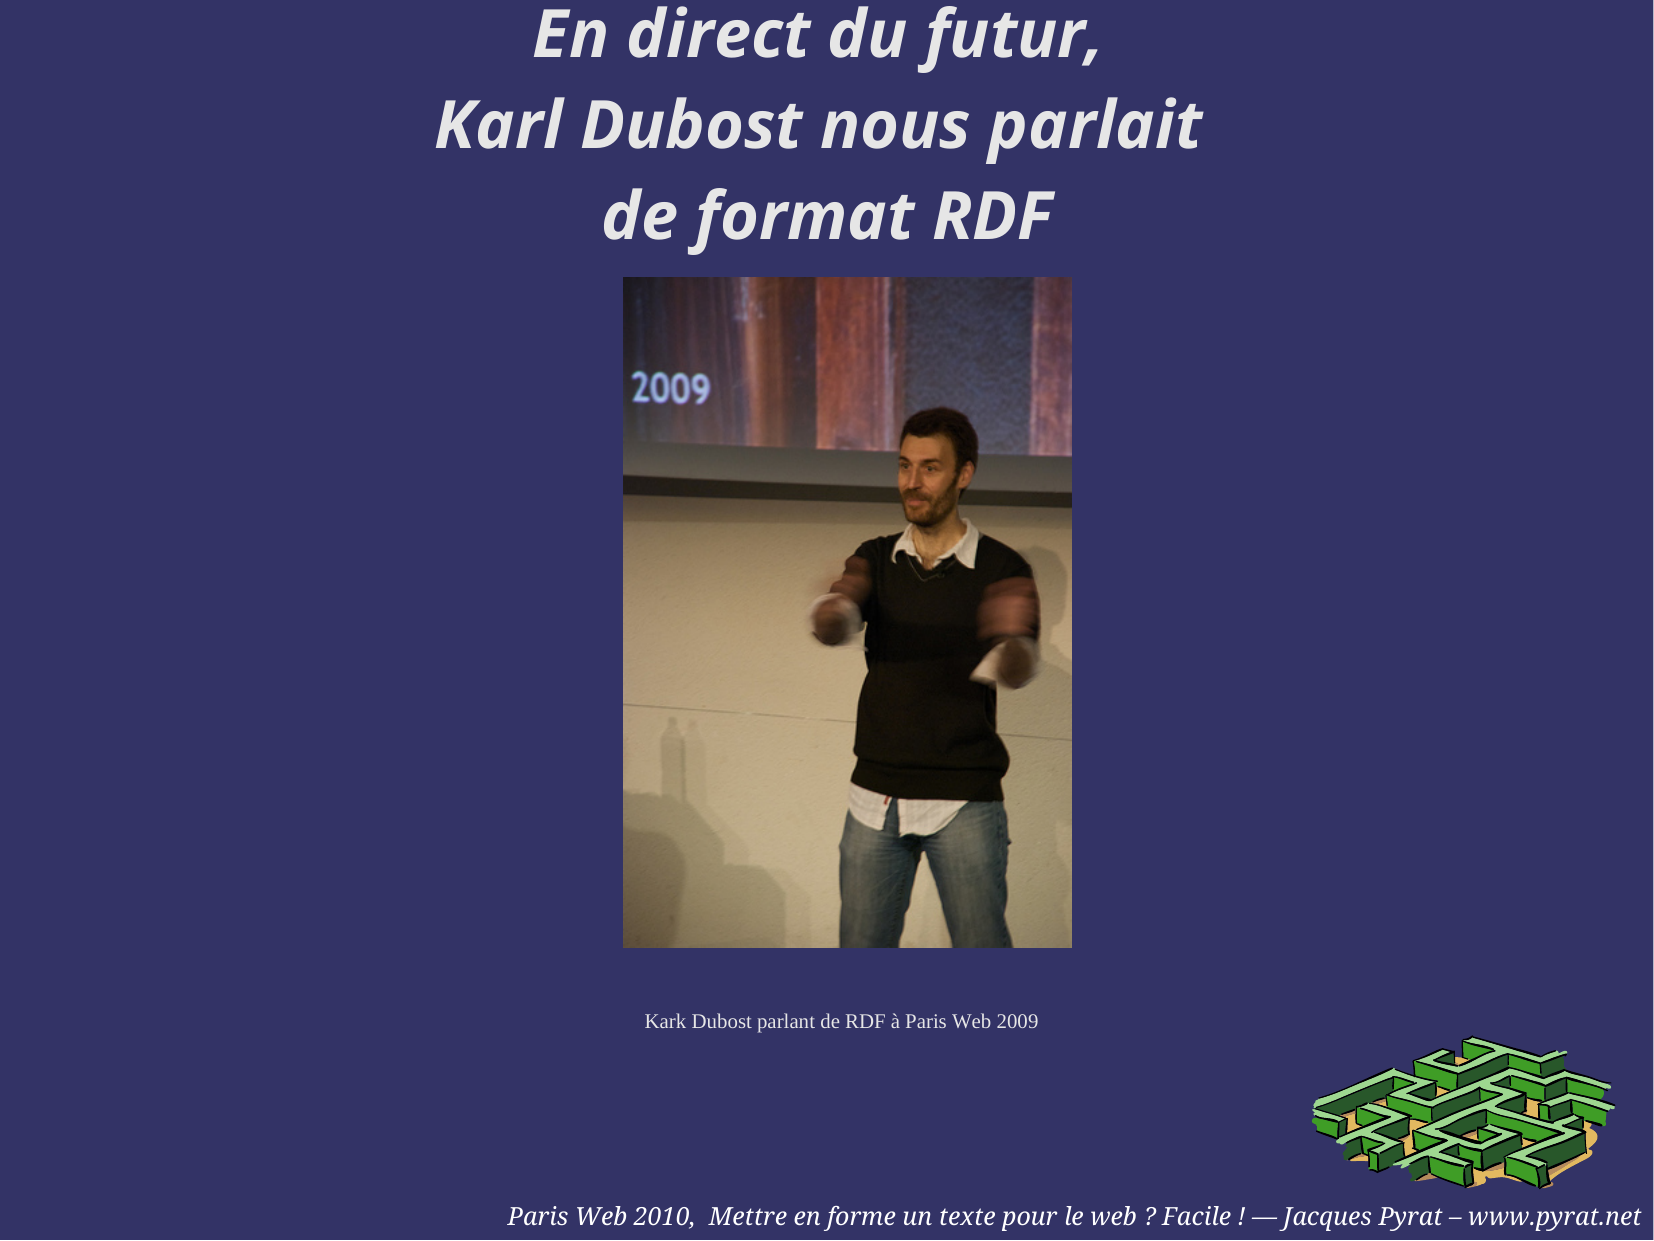

# En direct du futur, Karl Dubost nous parlait de format RDF
Kark Dubost parlant de RDF à Paris Web 2009